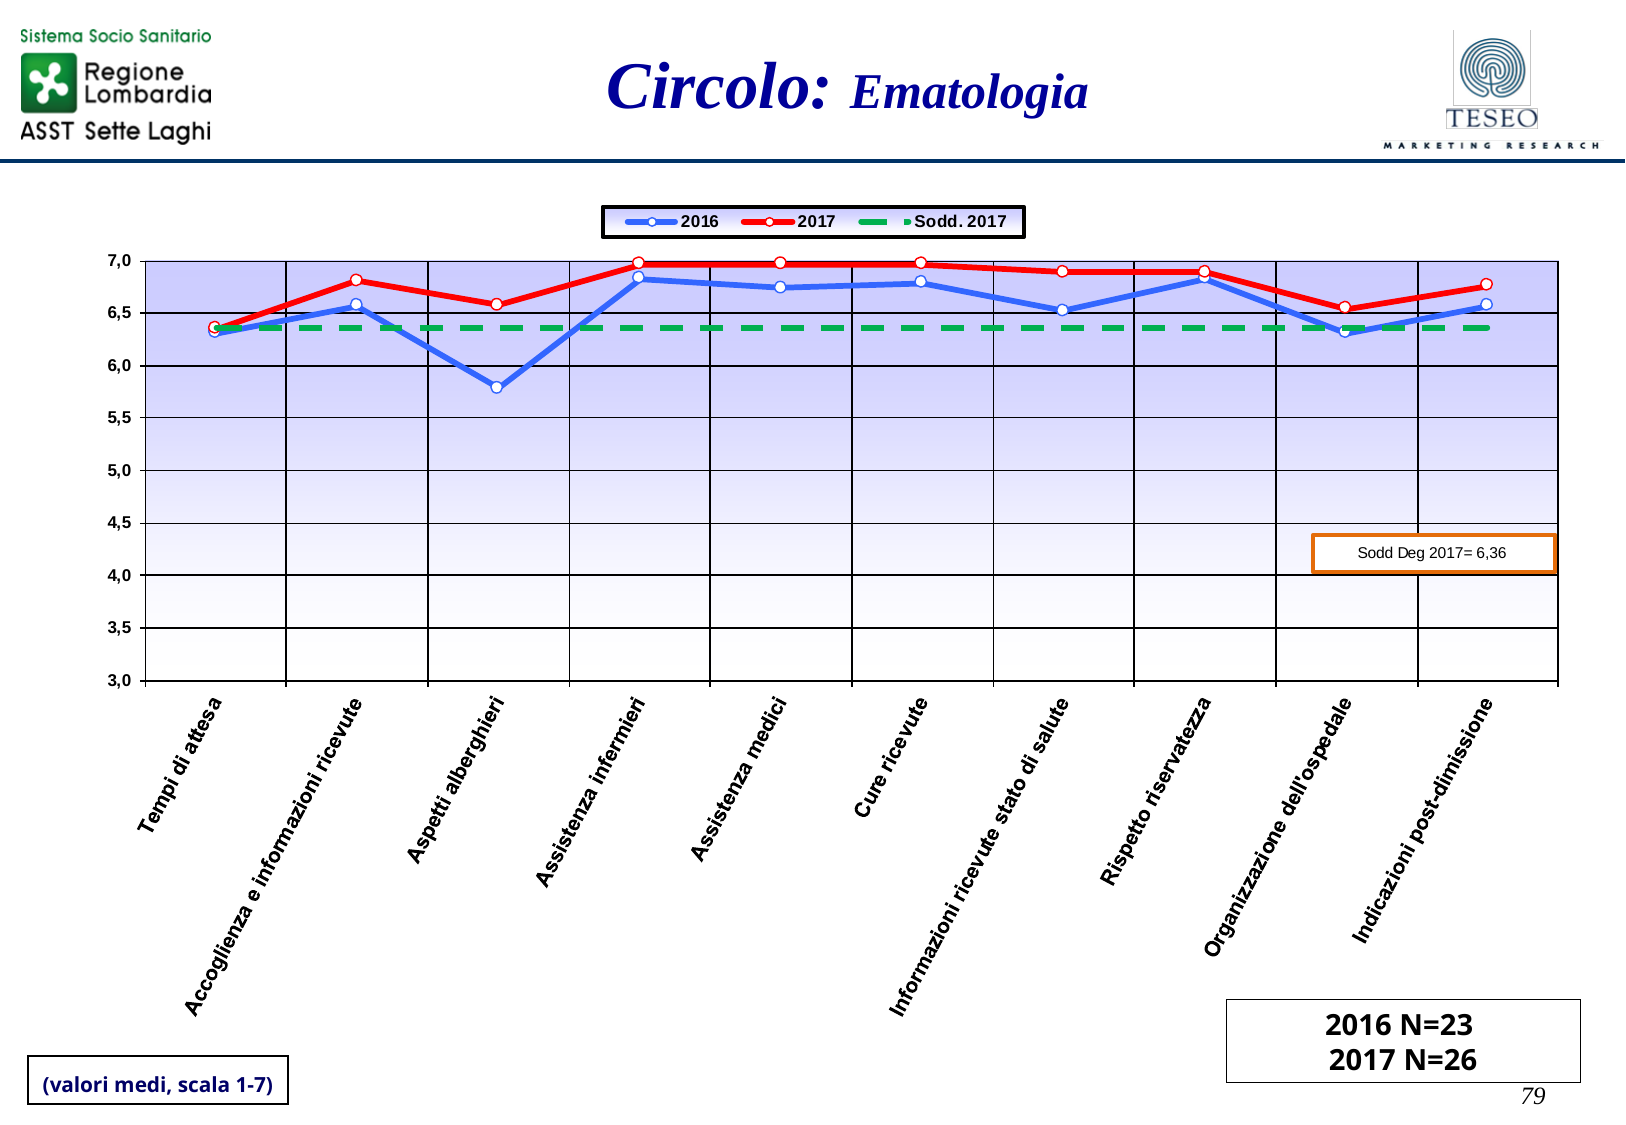

Circolo: Ematologia
2016 N=23
2017 N=26
(valori medi, scala 1-7)